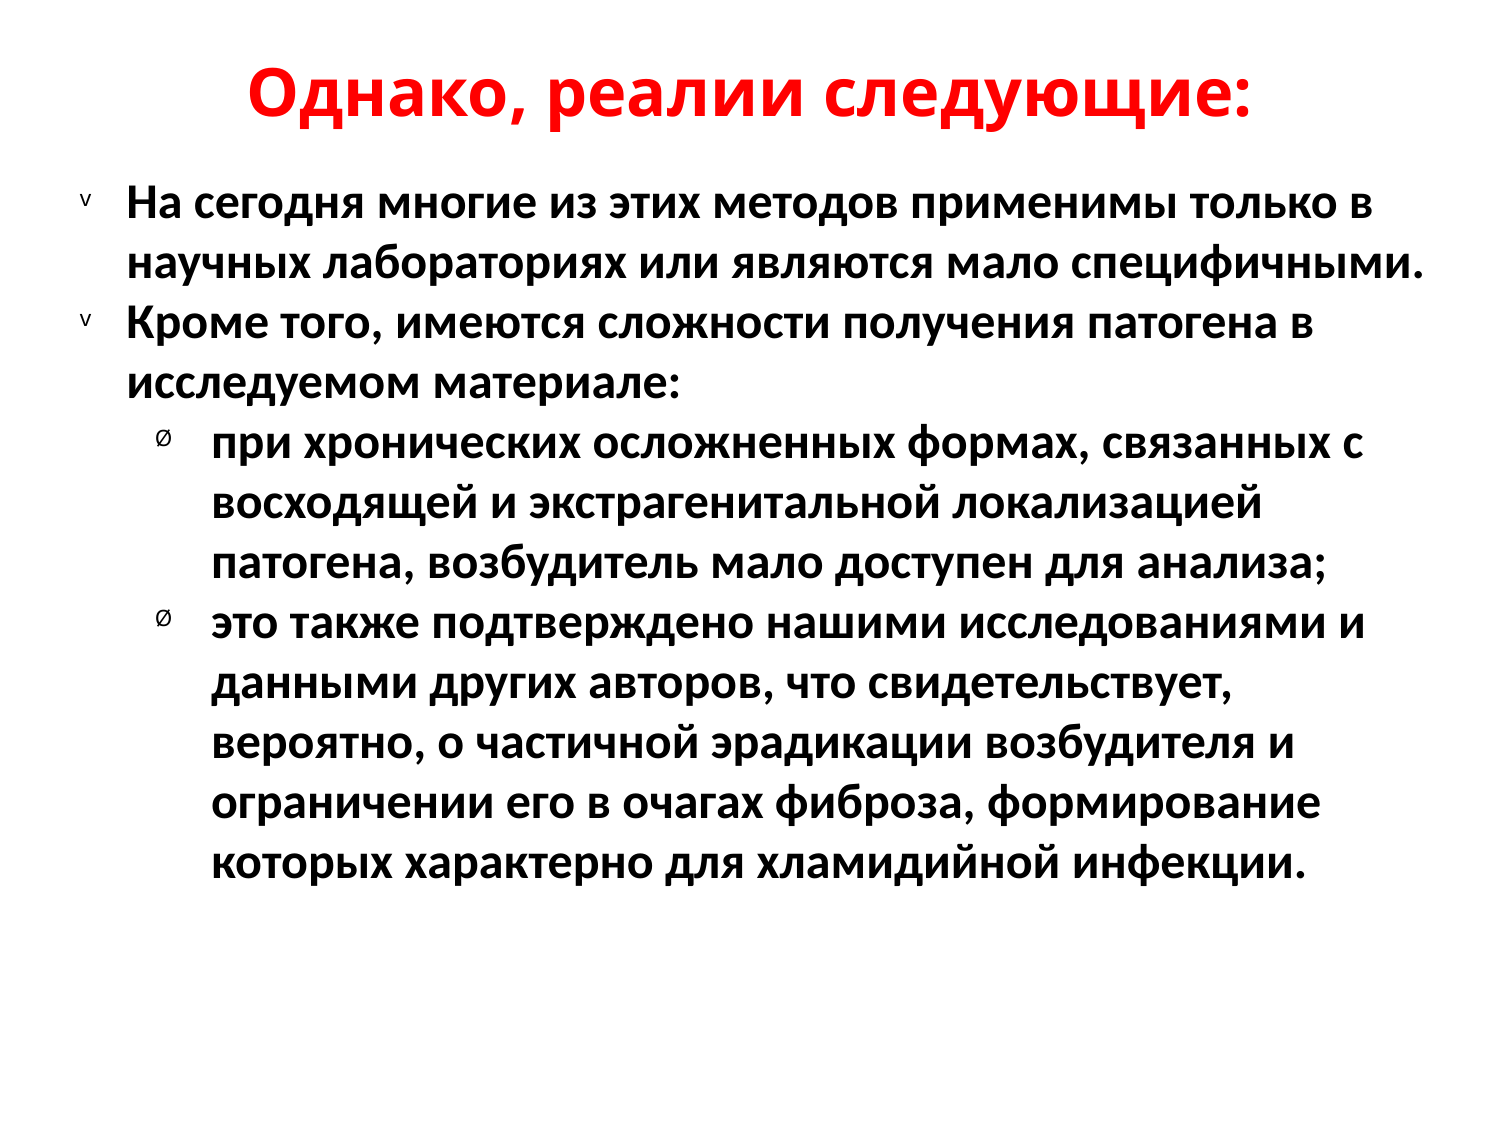

# Однако, реалии следующие:
На сегодня многие из этих методов применимы только в научных лабораториях или являются мало специфичными.
Кроме того, имеются сложности получения патогена в исследуемом материале:
при хронических осложненных формах, связанных с восходящей и экстрагенитальной локализацией патогена, возбудитель мало доступен для анализа;
это также подтверждено нашими исследованиями и данными других авторов, что свидетельствует, вероятно, о частичной эрадикации возбудителя и ограничении его в очагах фиброза, формирование которых харак­терно для хламидийной инфекции.